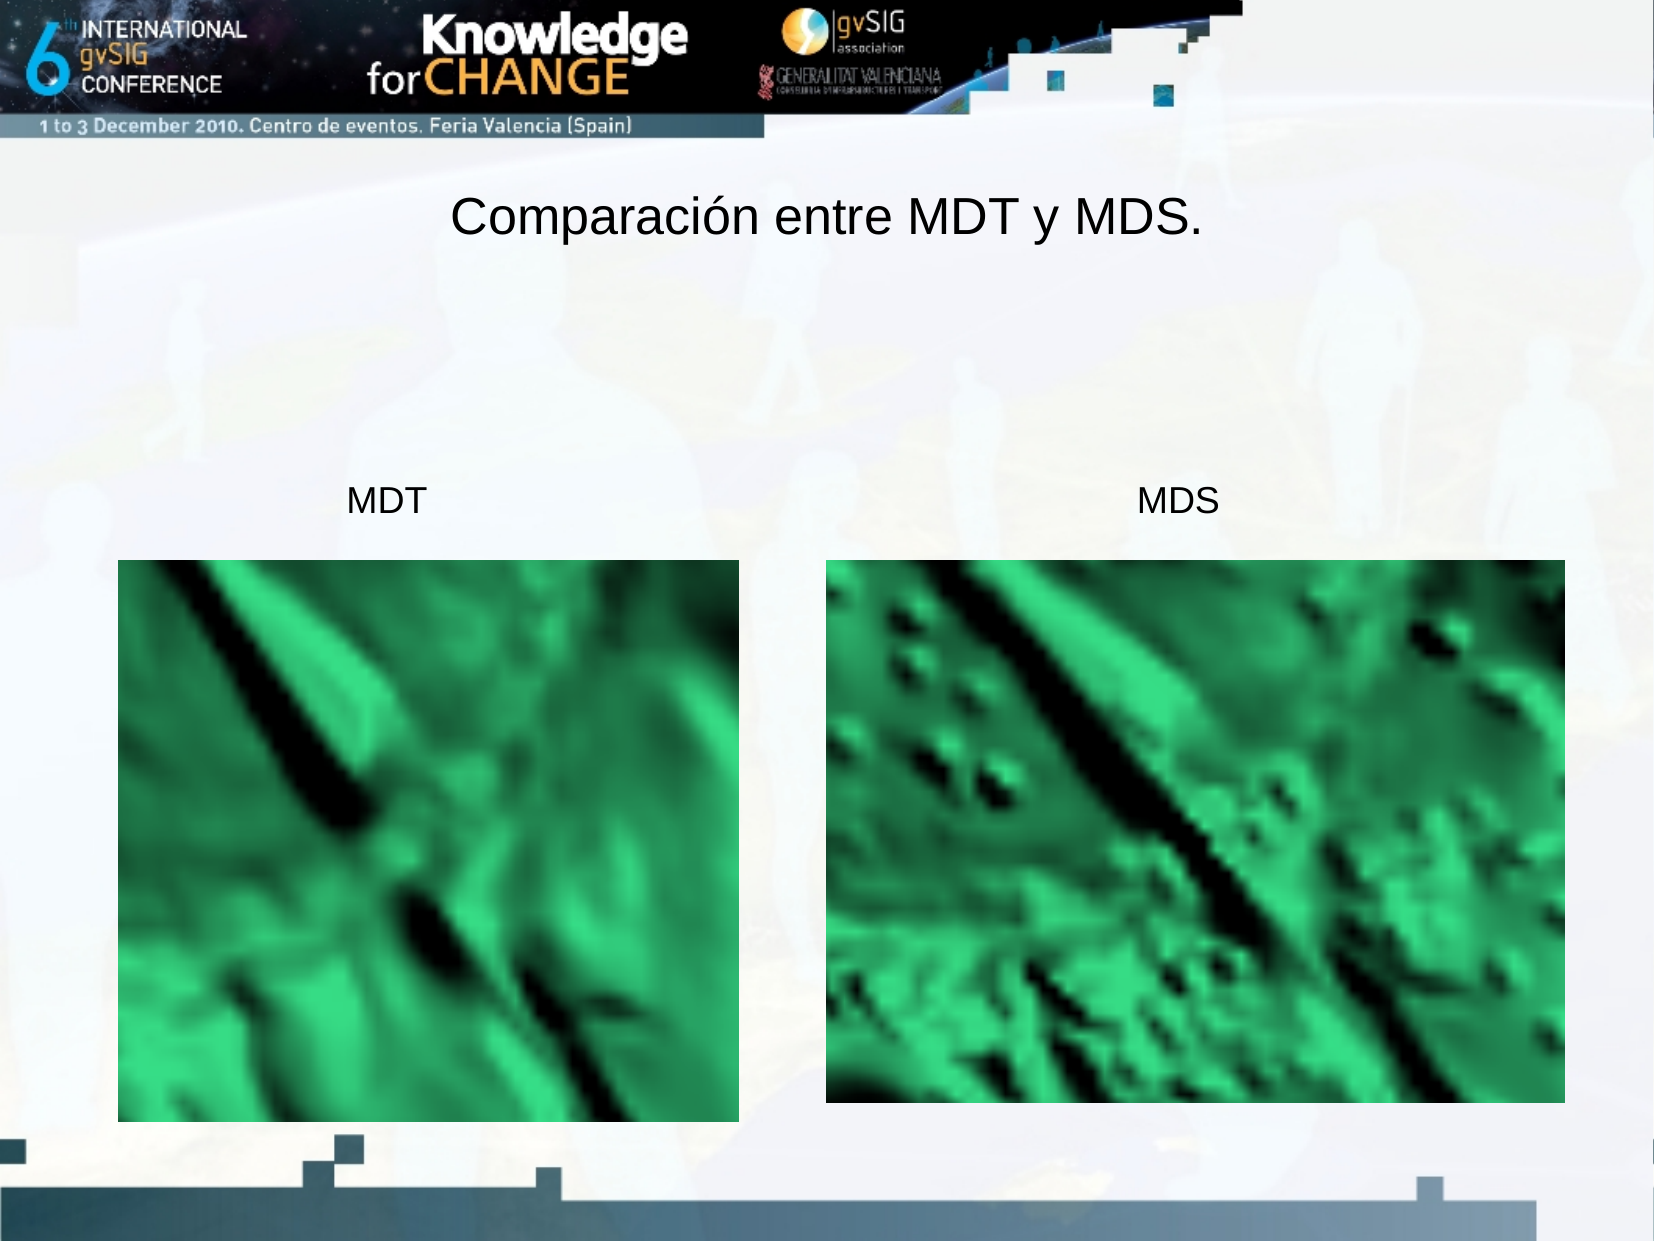

# Comparación entre MDT y MDS.
MDT
MDS